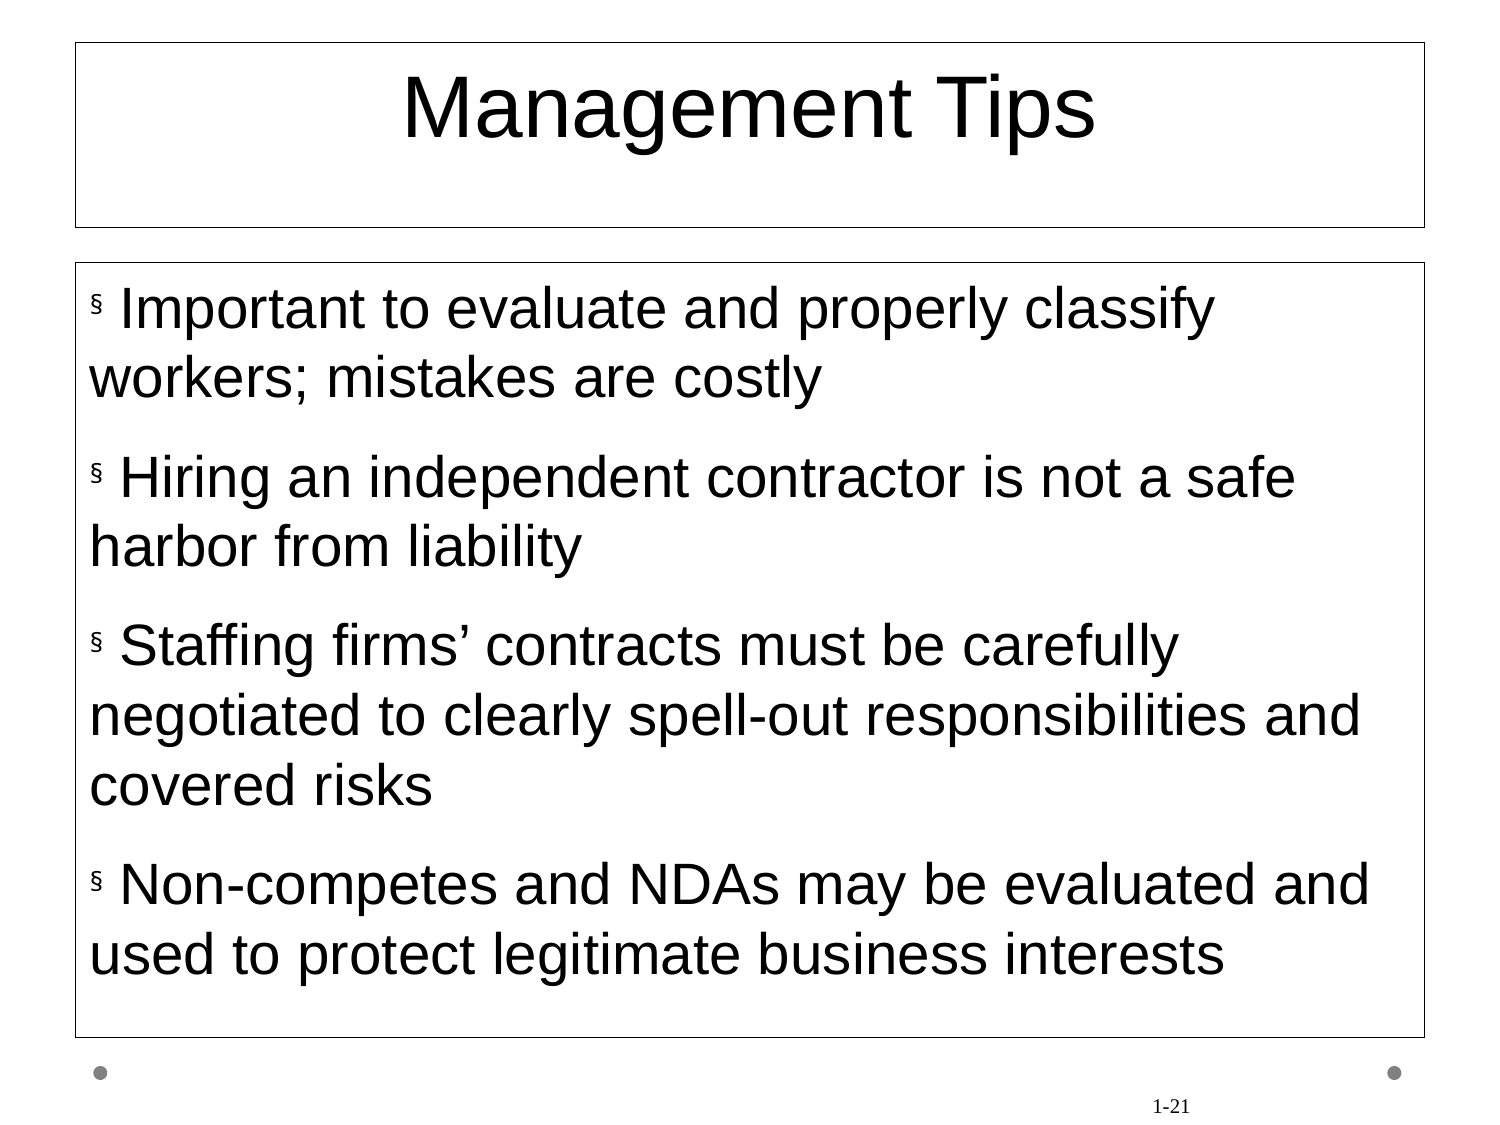

# Management Tips
 Important to evaluate and properly classify workers; mistakes are costly
 Hiring an independent contractor is not a safe harbor from liability
 Staffing firms’ contracts must be carefully negotiated to clearly spell-out responsibilities and covered risks
 Non-competes and NDAs may be evaluated and used to protect legitimate business interests